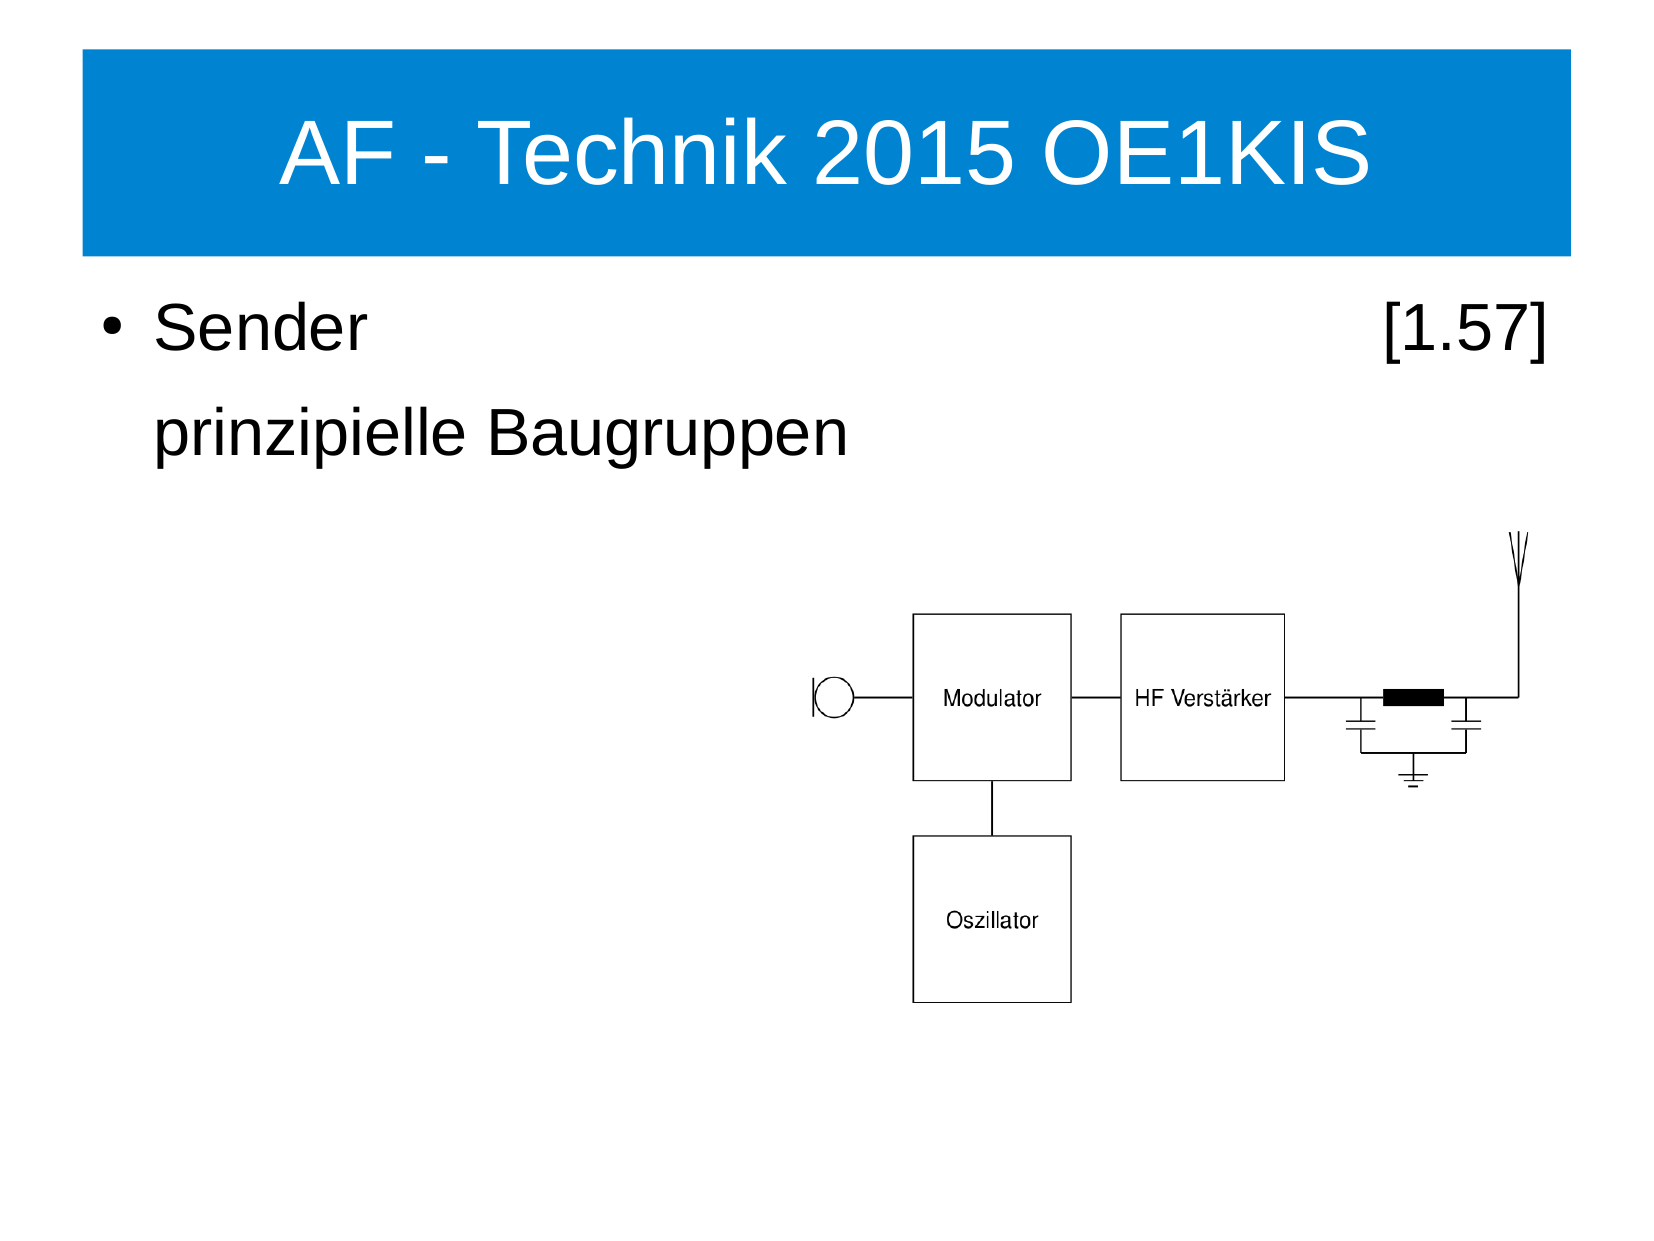

# AF - Technik 2015 OE1KIS
Sender [1.57]
prinzipielle Baugruppen